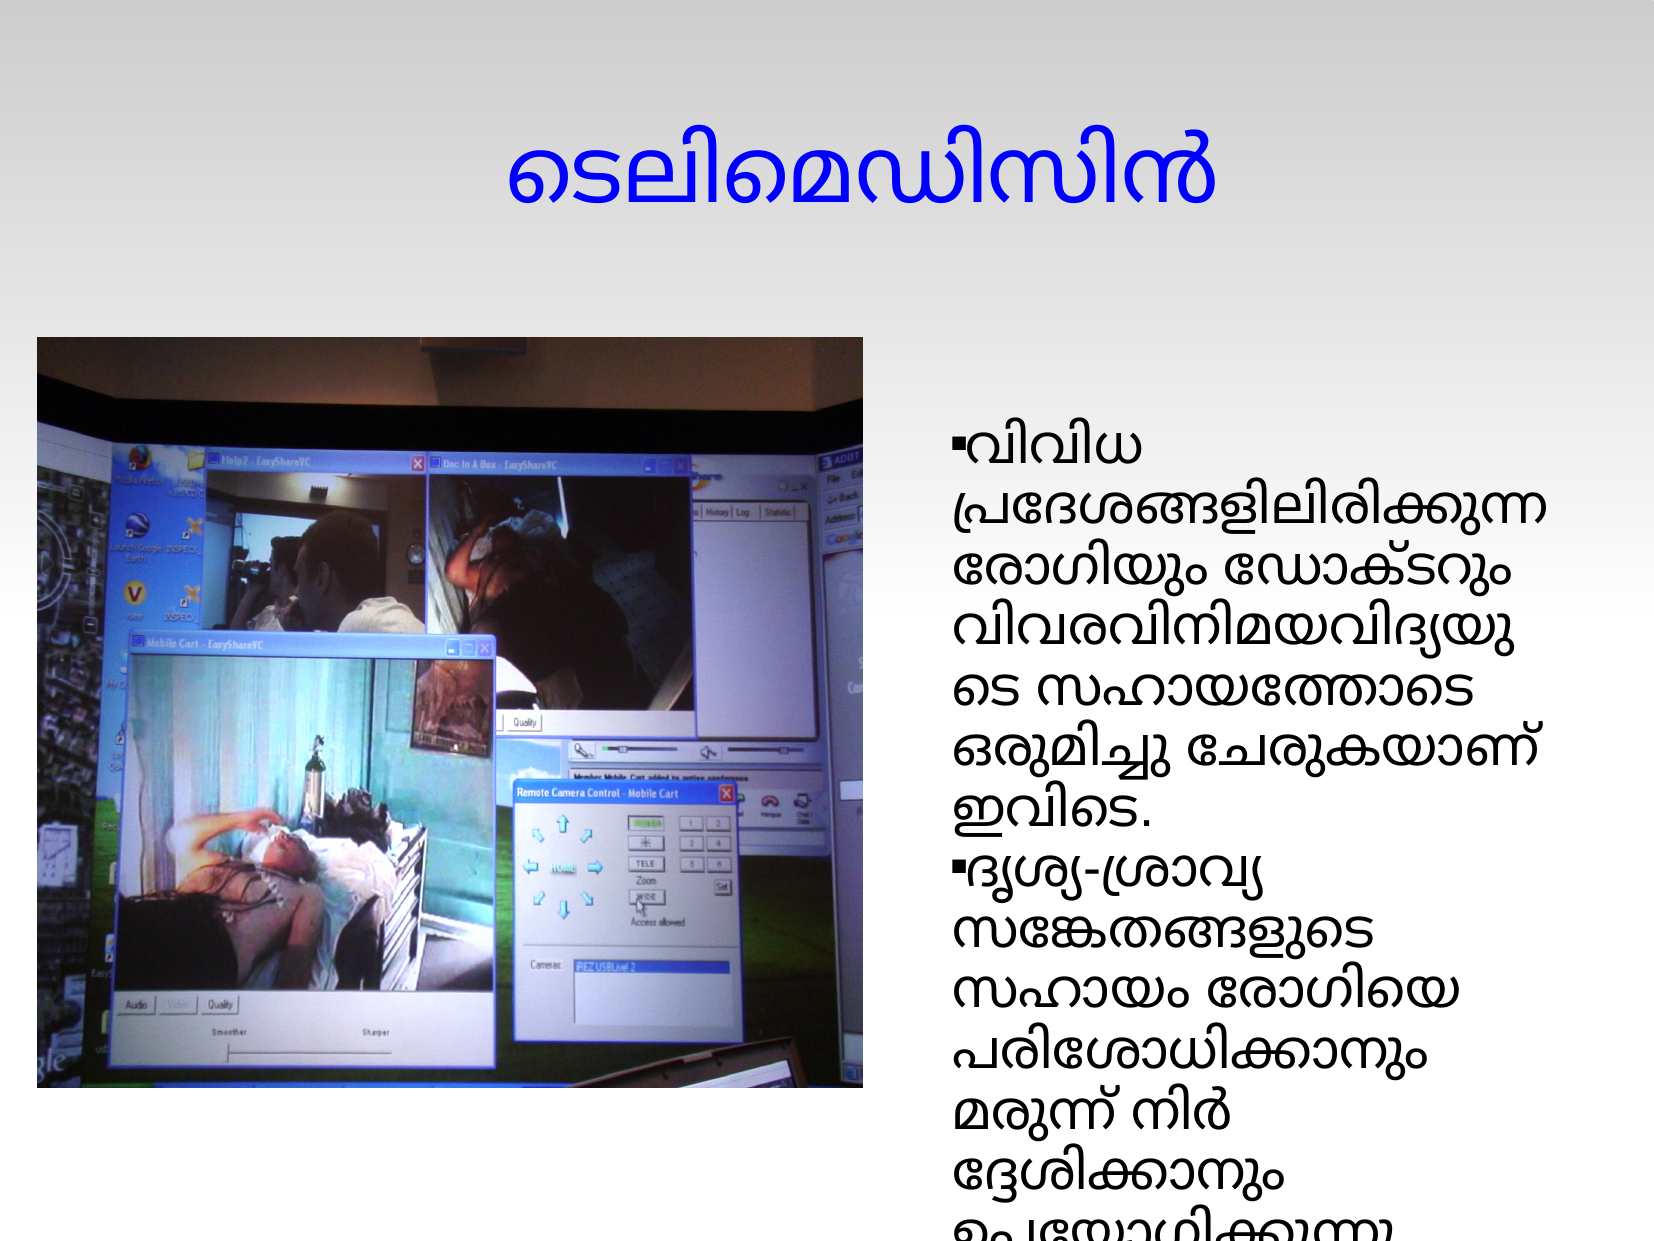

ടെലിമെഡിസിന്‍
വിവിധ പ്രദേശങ്ങളിലിരിക്കുന്ന രോഗിയും ഡോക്ടറും വിവരവിനിമയവിദ്യയുടെ സഹായത്തോടെ ഒരുമിച്ചു ചേരുകയാണ് ഇവിടെ.
ദൃശ്യ-ശ്രാവ്യ സങ്കേതങ്ങളുടെ സഹായം രോഗിയെ പരിശോധിക്കാനും മരുന്ന് നിര്‍ദ്ദേശിക്കാനും ഉപയോഗിക്കുന്നു.